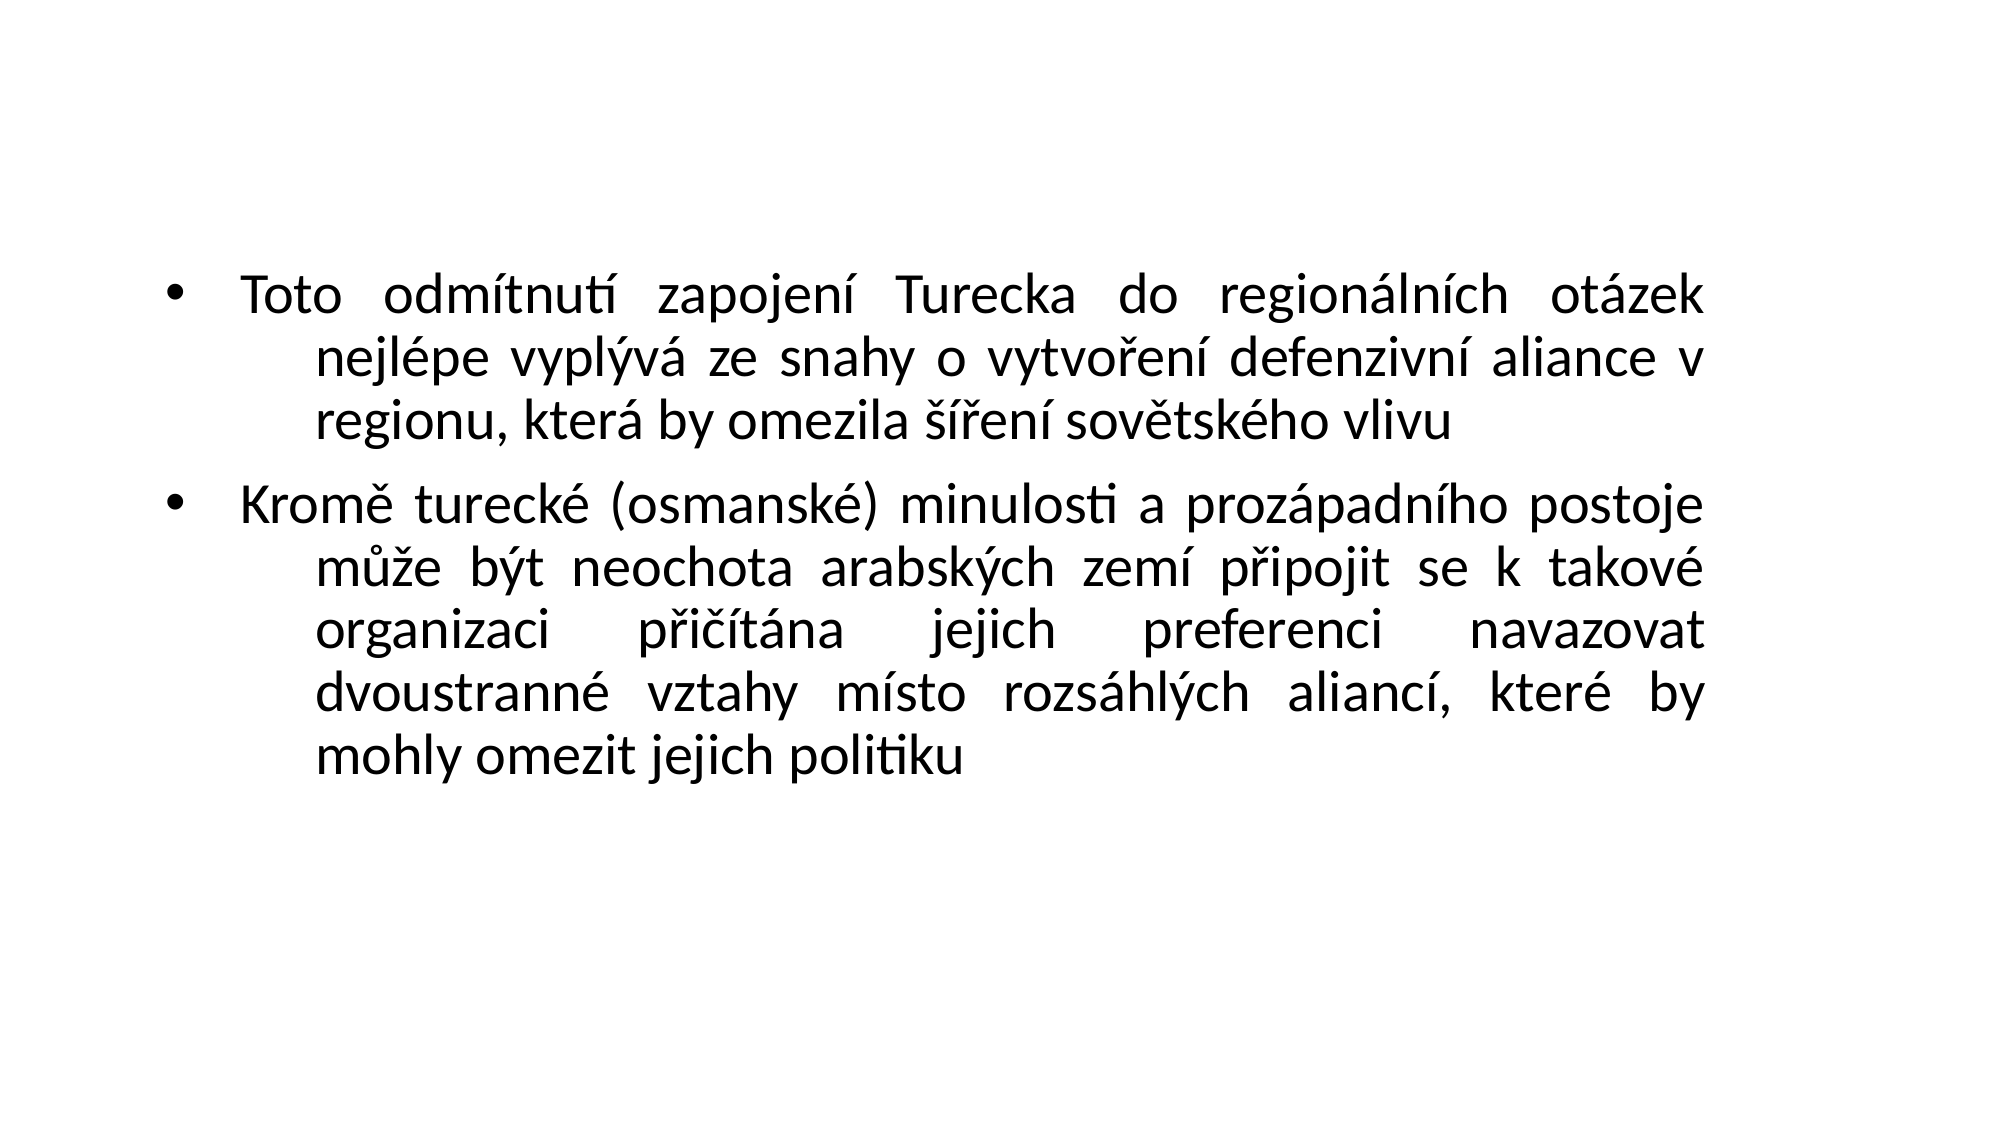

#
Toto odmítnutí zapojení Turecka do regionálních otázek nejlépe vyplývá ze snahy o vytvoření defenzivní aliance v regionu, která by omezila šíření sovětského vlivu
Kromě turecké (osmanské) minulosti a prozápadního postoje může být neochota arabských zemí připojit se k takové organizaci přičítána jejich preferenci navazovat dvoustranné vztahy místo rozsáhlých aliancí, které by mohly omezit jejich politiku